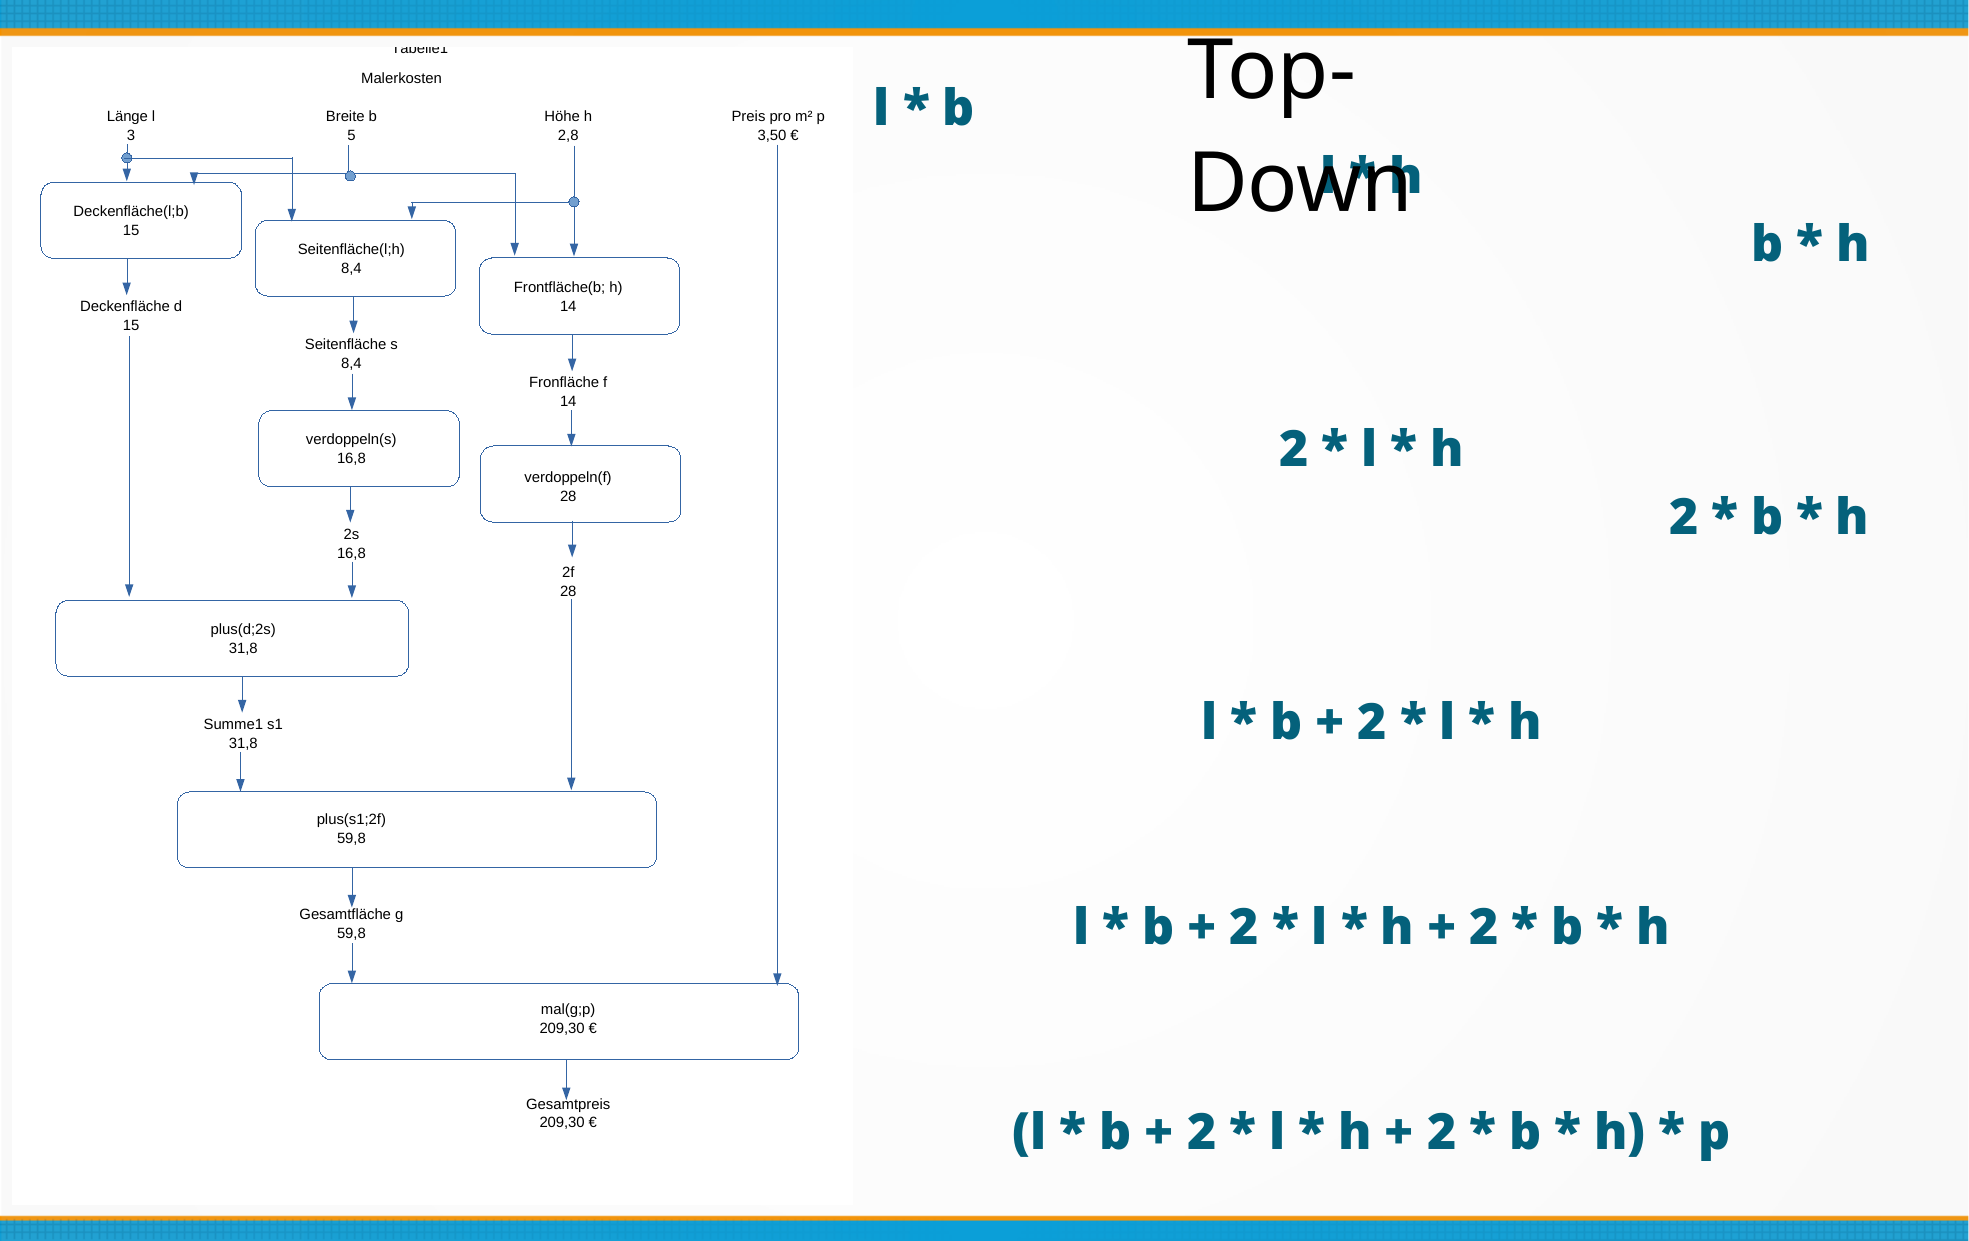

Top-Down
# l * b
l * h
b * h
2 * l * h
2 * b * h
l * b + 2 * l * h
l * b + 2 * l * h + 2 * b * h
(l * b + 2 * l * h + 2 * b * h) * p